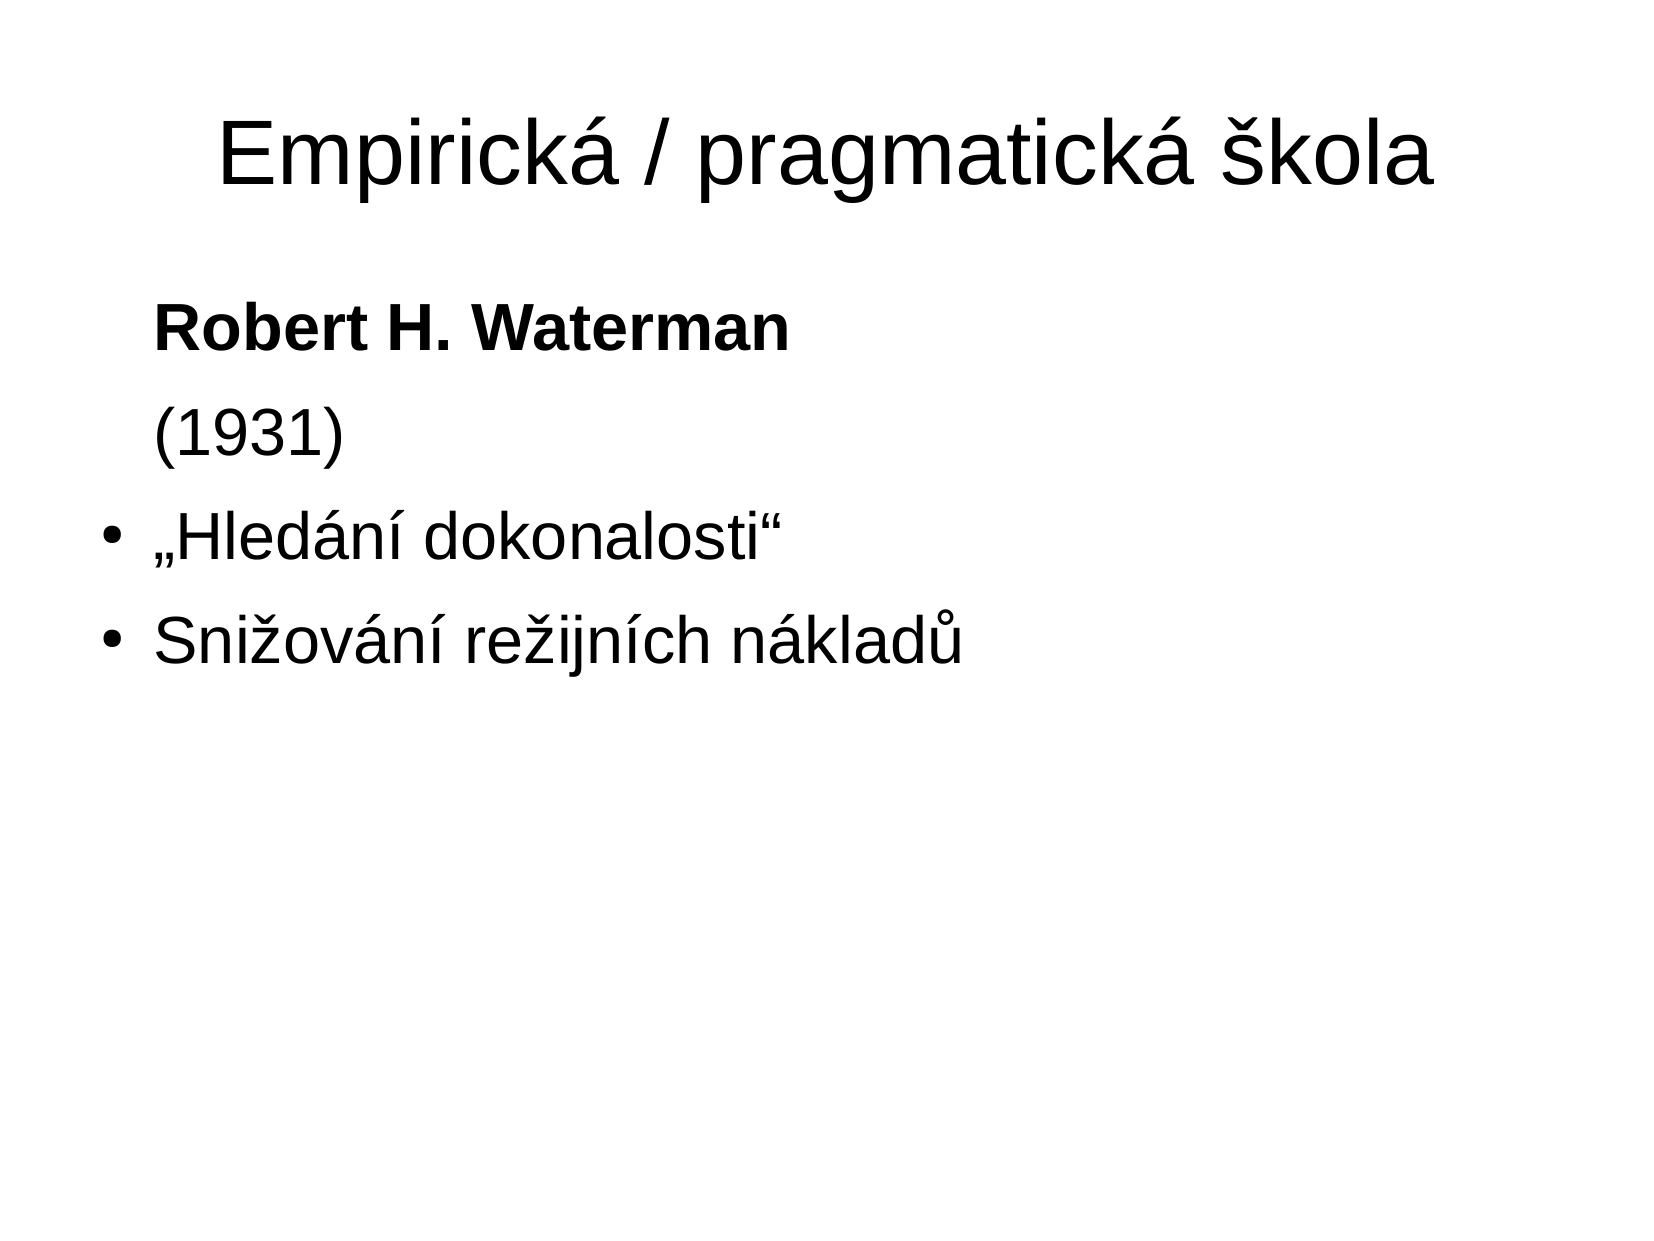

# Empirická / pragmatická škola
Robert H. Waterman
(1931)
„Hledání dokonalosti“
Snižování režijních nákladů